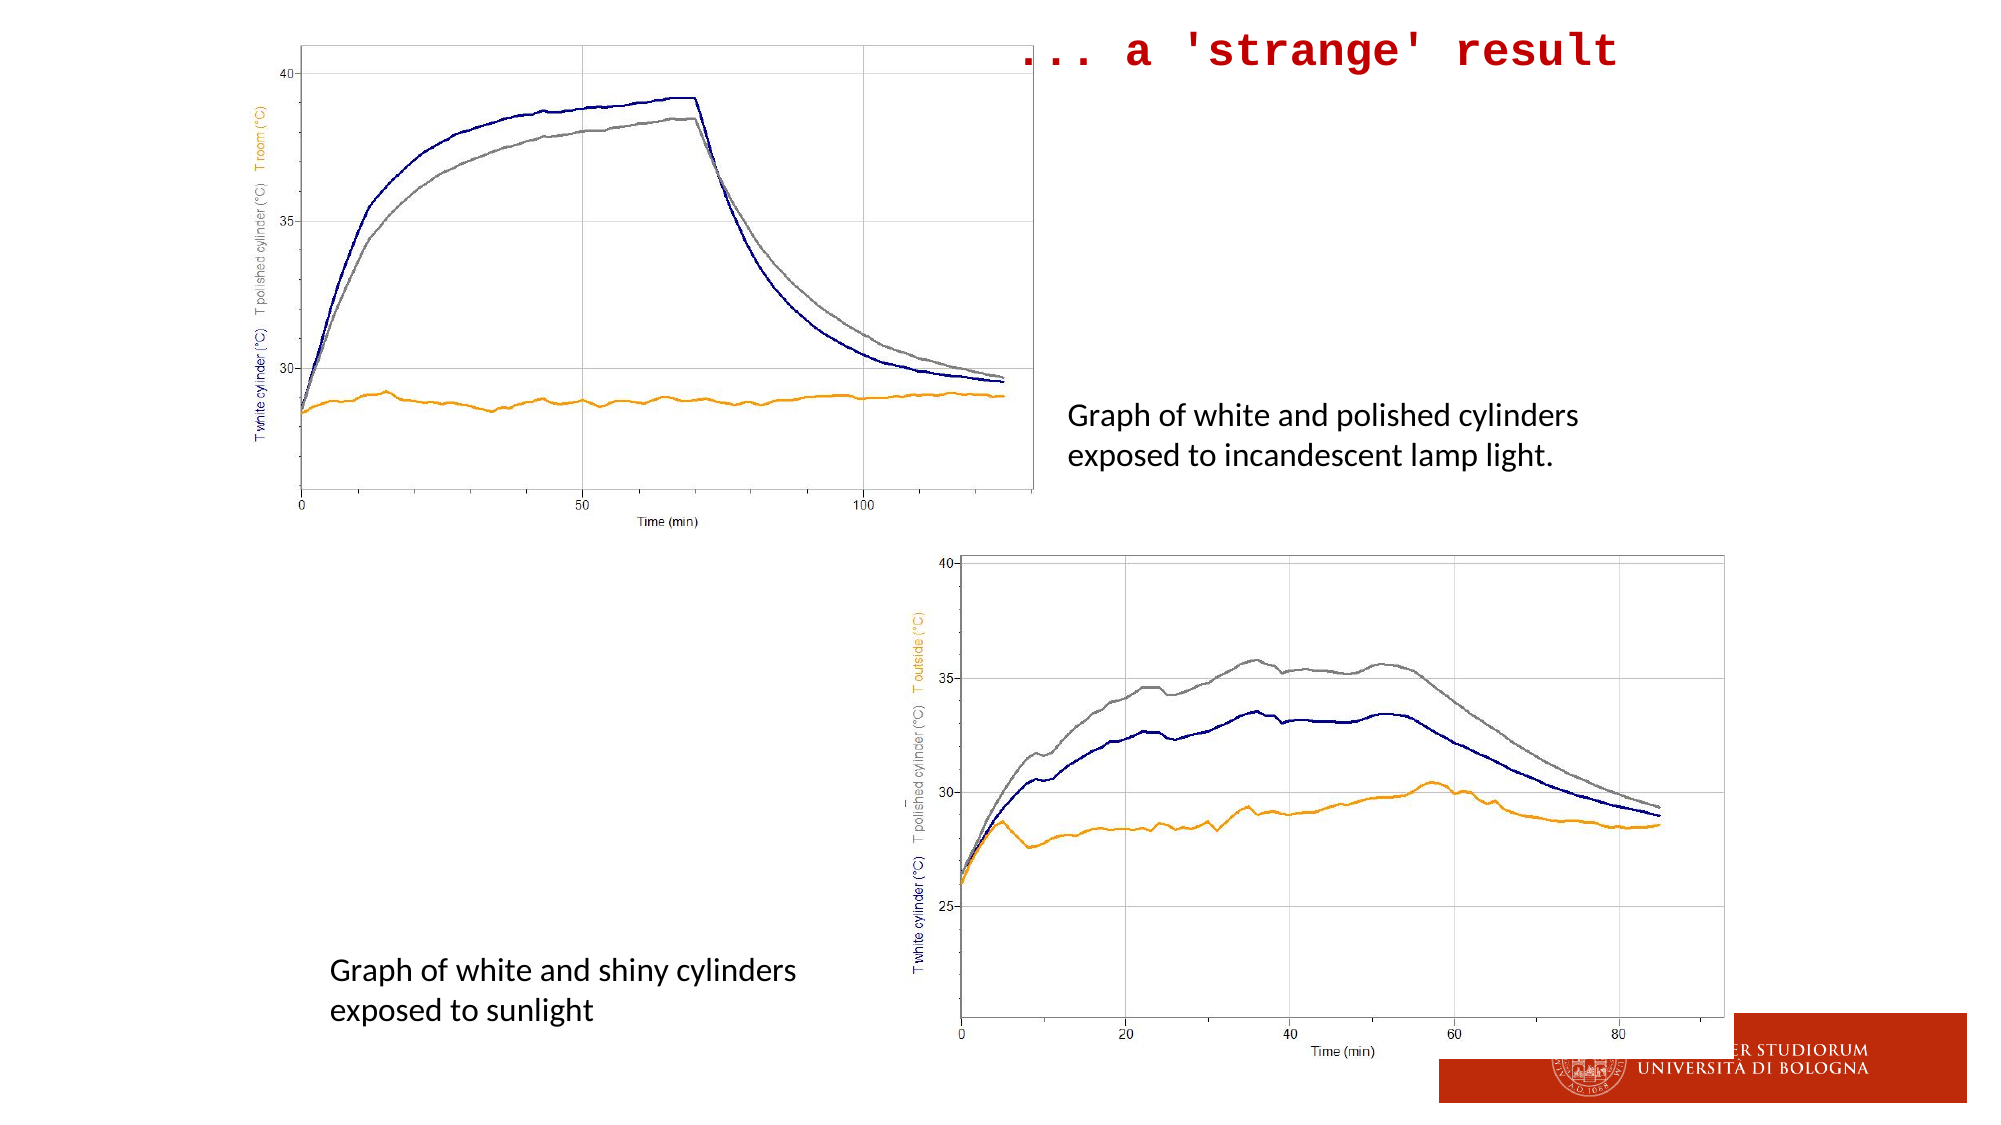

... a 'strange' result
Graph of white and polished cylinders exposed to incandescent lamp light.
Graph of white and shiny cylinders exposed to sunlight